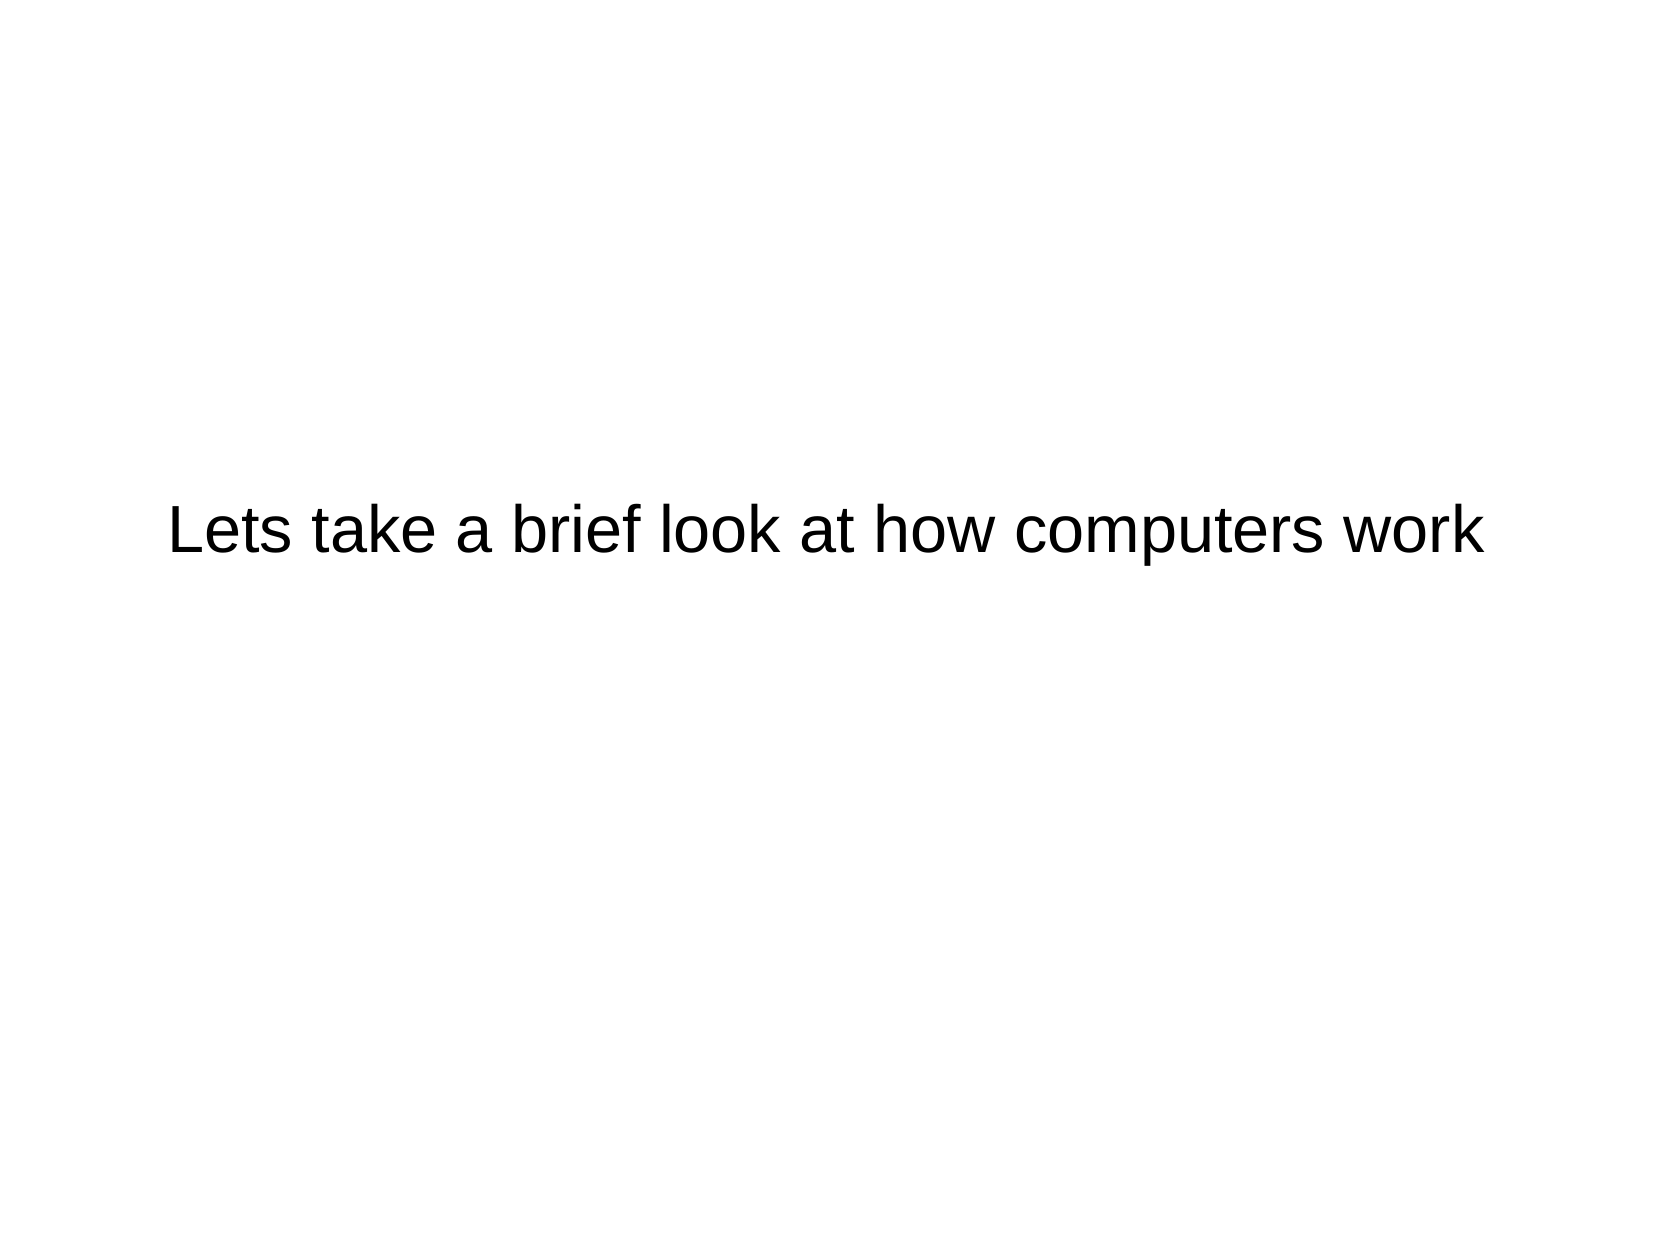

# Lets take a brief look at how computers work